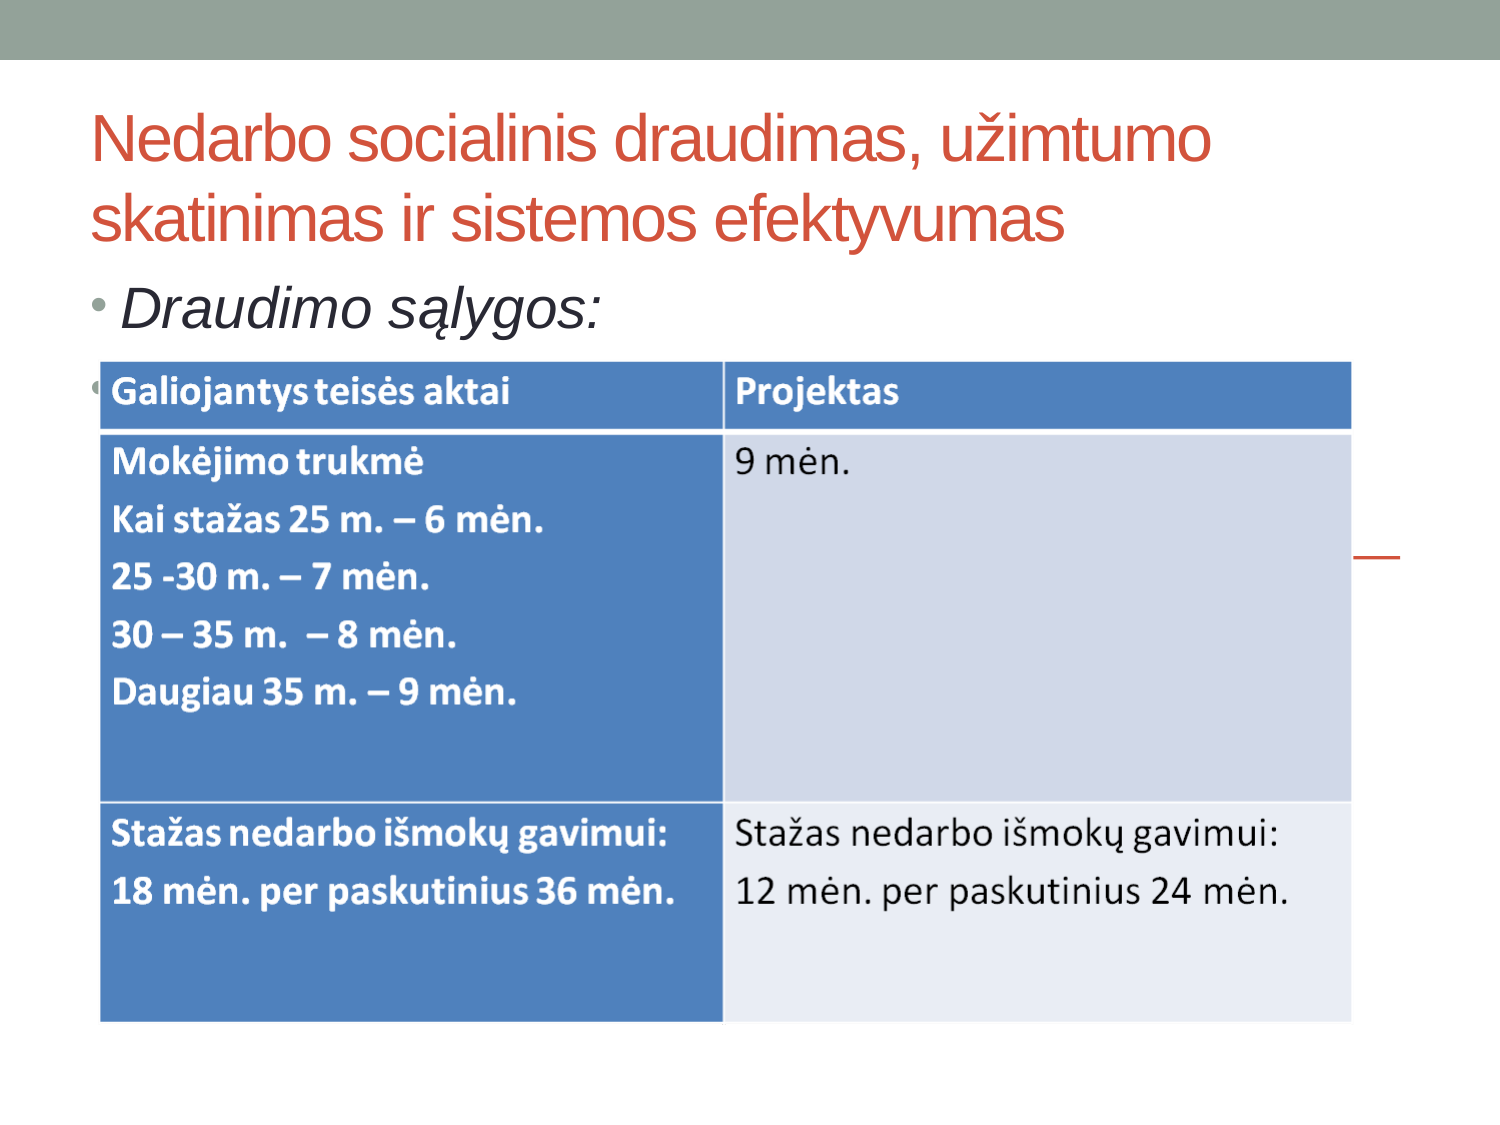

# Nedarbo socialinis draudimas, užimtumo skatinimas ir sistemos efektyvumas
Draudimo sąlygos: